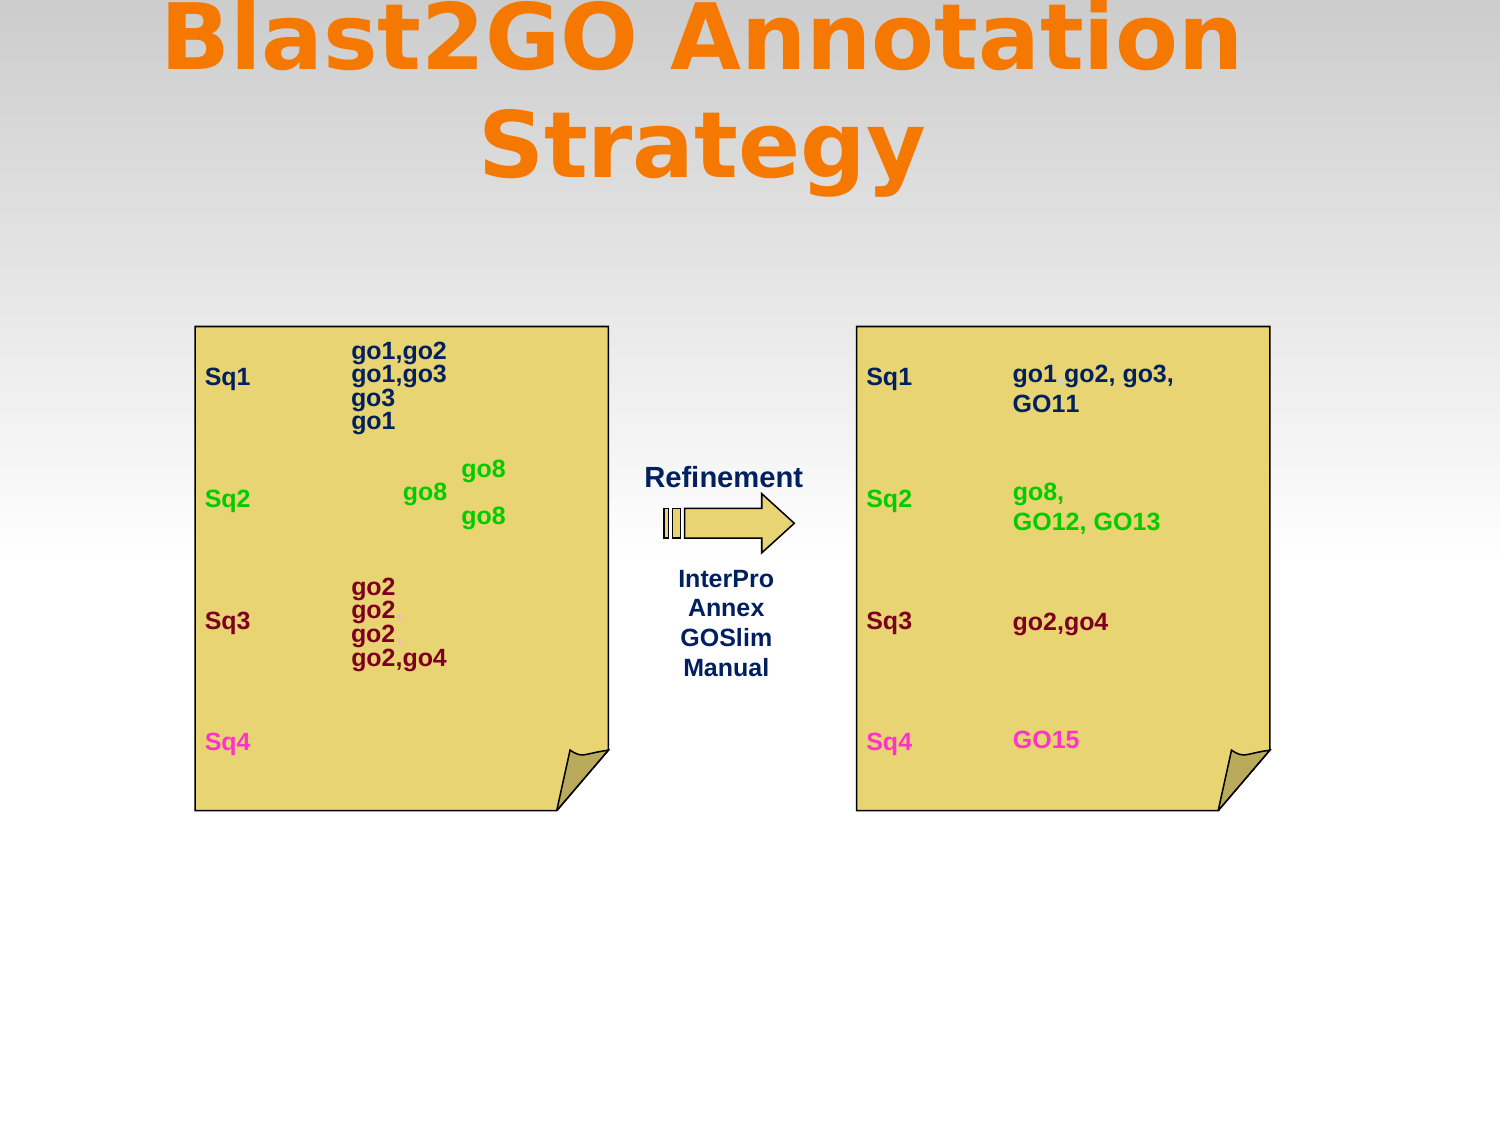

# Blast2GO Annotation Strategy
go1,go2, go3
go1,go3, go4
Sq1
go3,go5, go6,go8
go1,go4
go6,go9, go8
go1,go8
go4,go1, go8,go9
Sq2
go2
go2,go4, go4
Sq3
go2,go5, go6
go2,go4
Sq4
go1,go2, go3, GO11
Sq1
Refinement
go8,
GO12, GO13
Sq2
InterPro
Annex
GOSlim
Manual
Sq3
go2,go4
GO15
Sq4